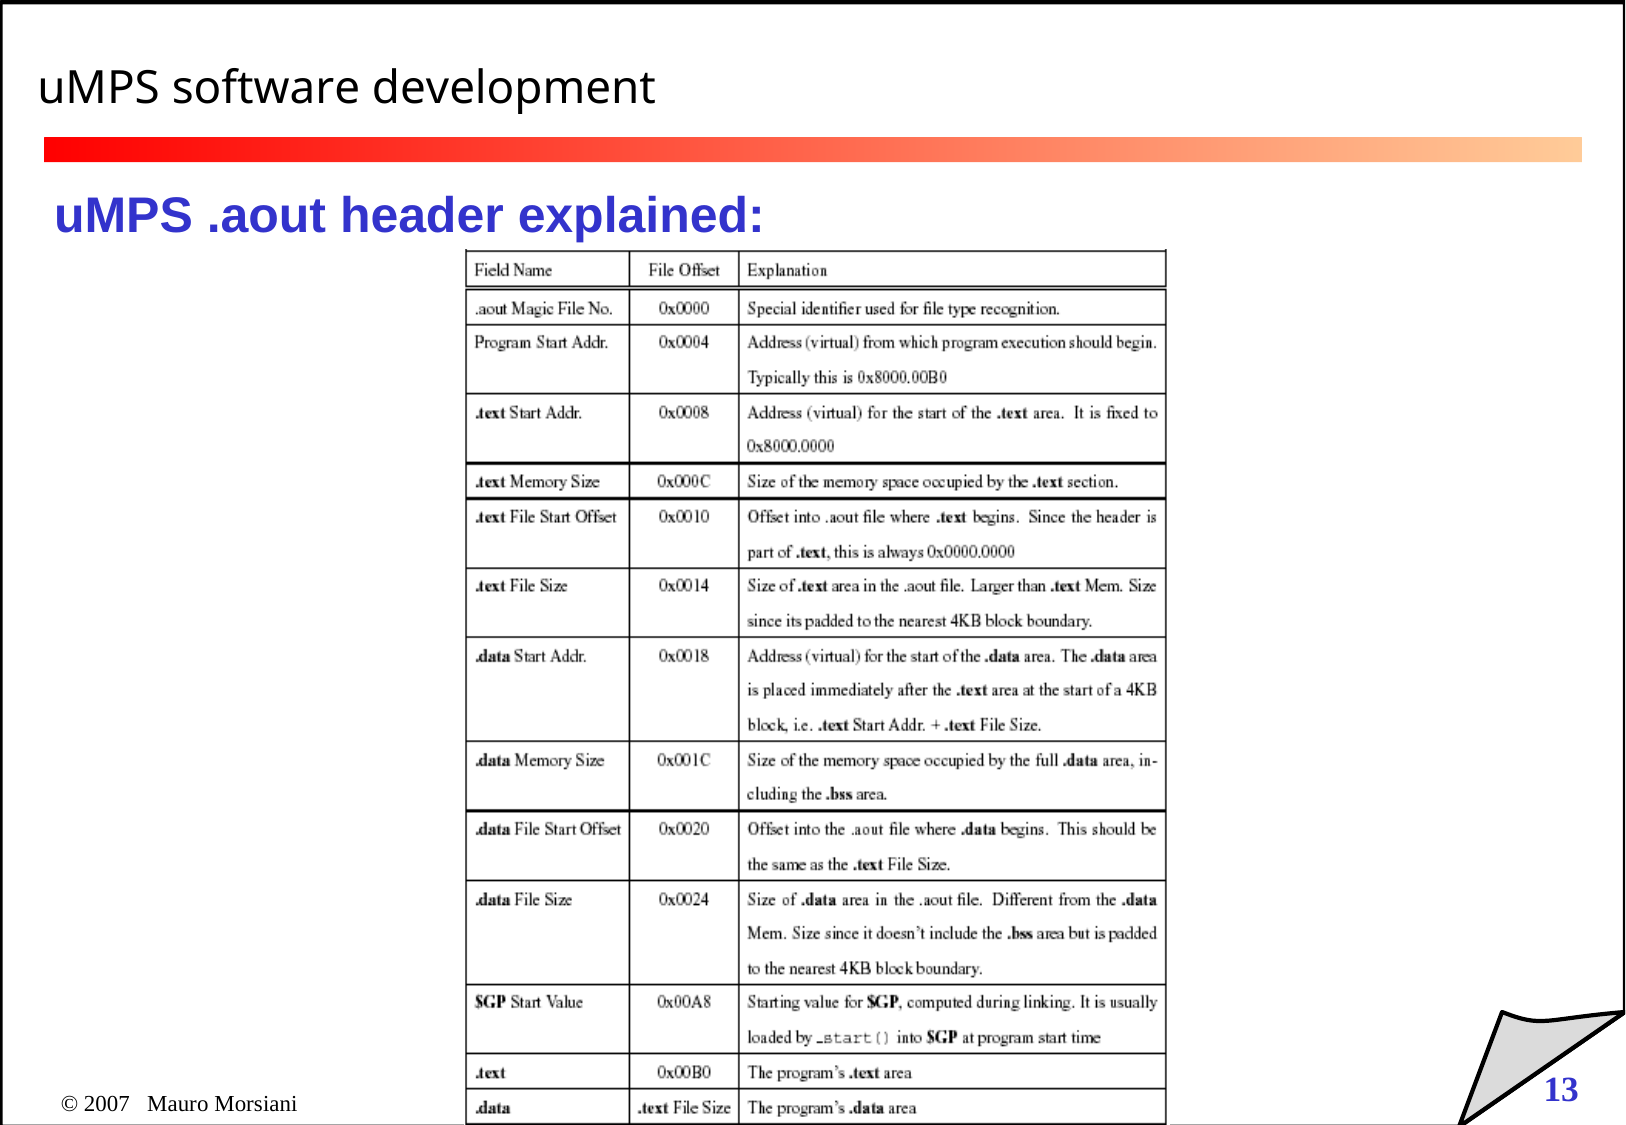

# uMPS software development
uMPS .aout header explained: